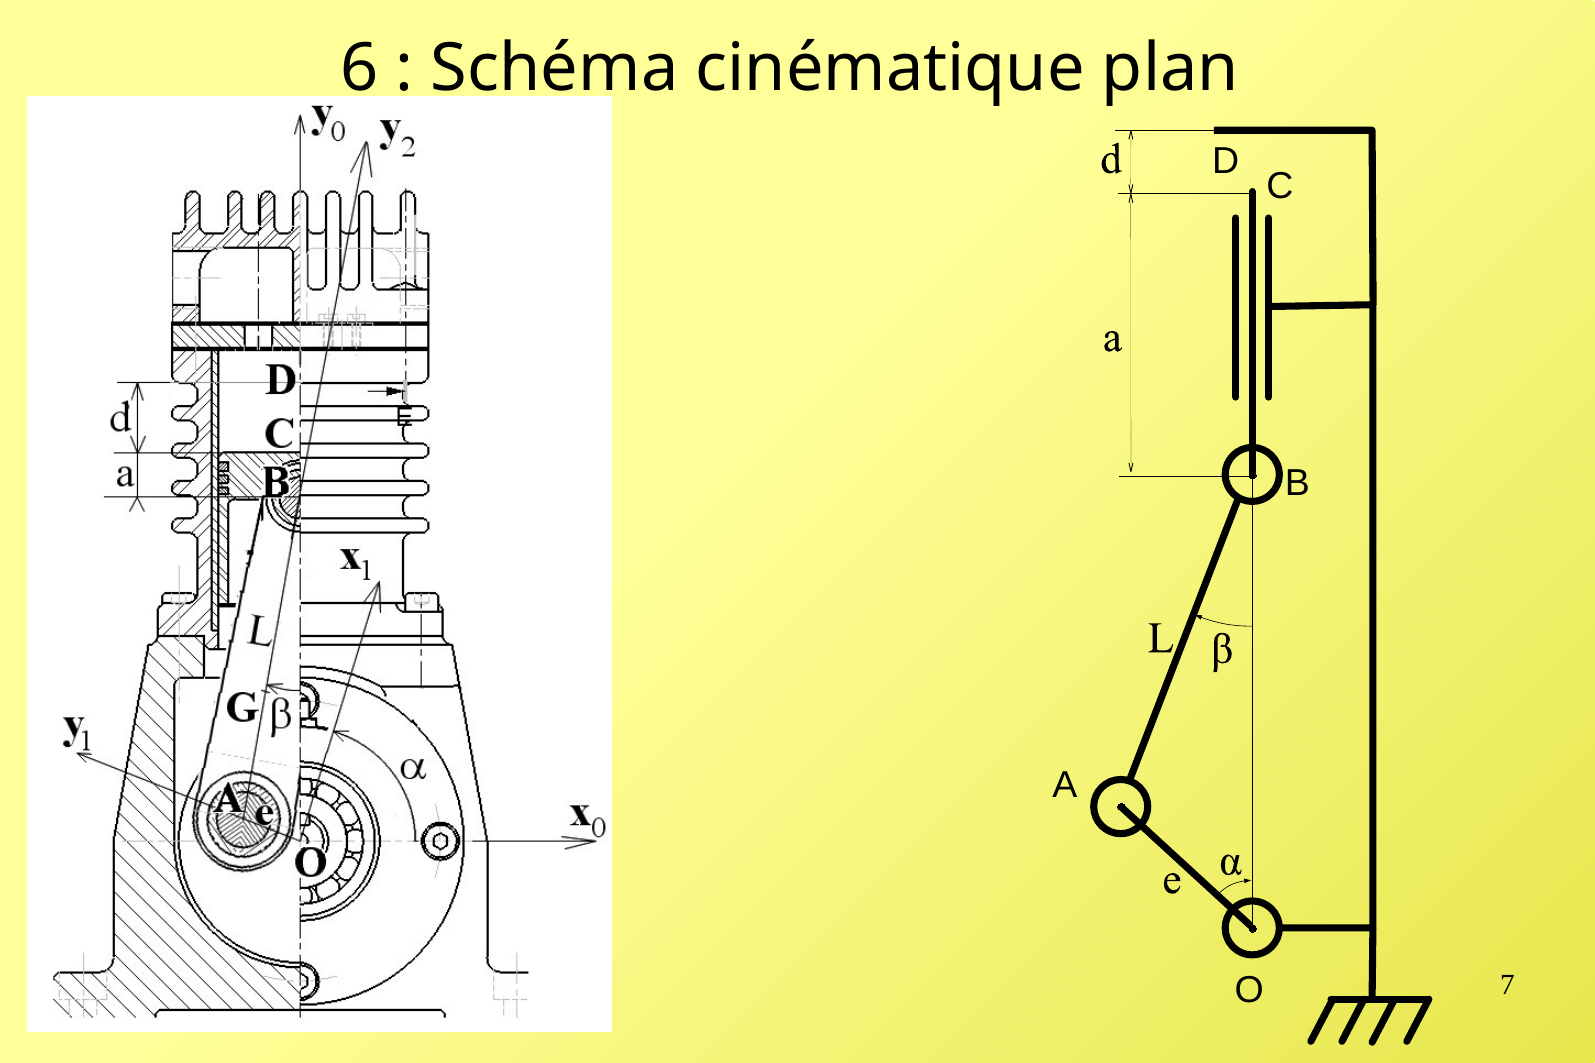

# 6 : Schéma cinématique plan
D
C
B
A
O
7